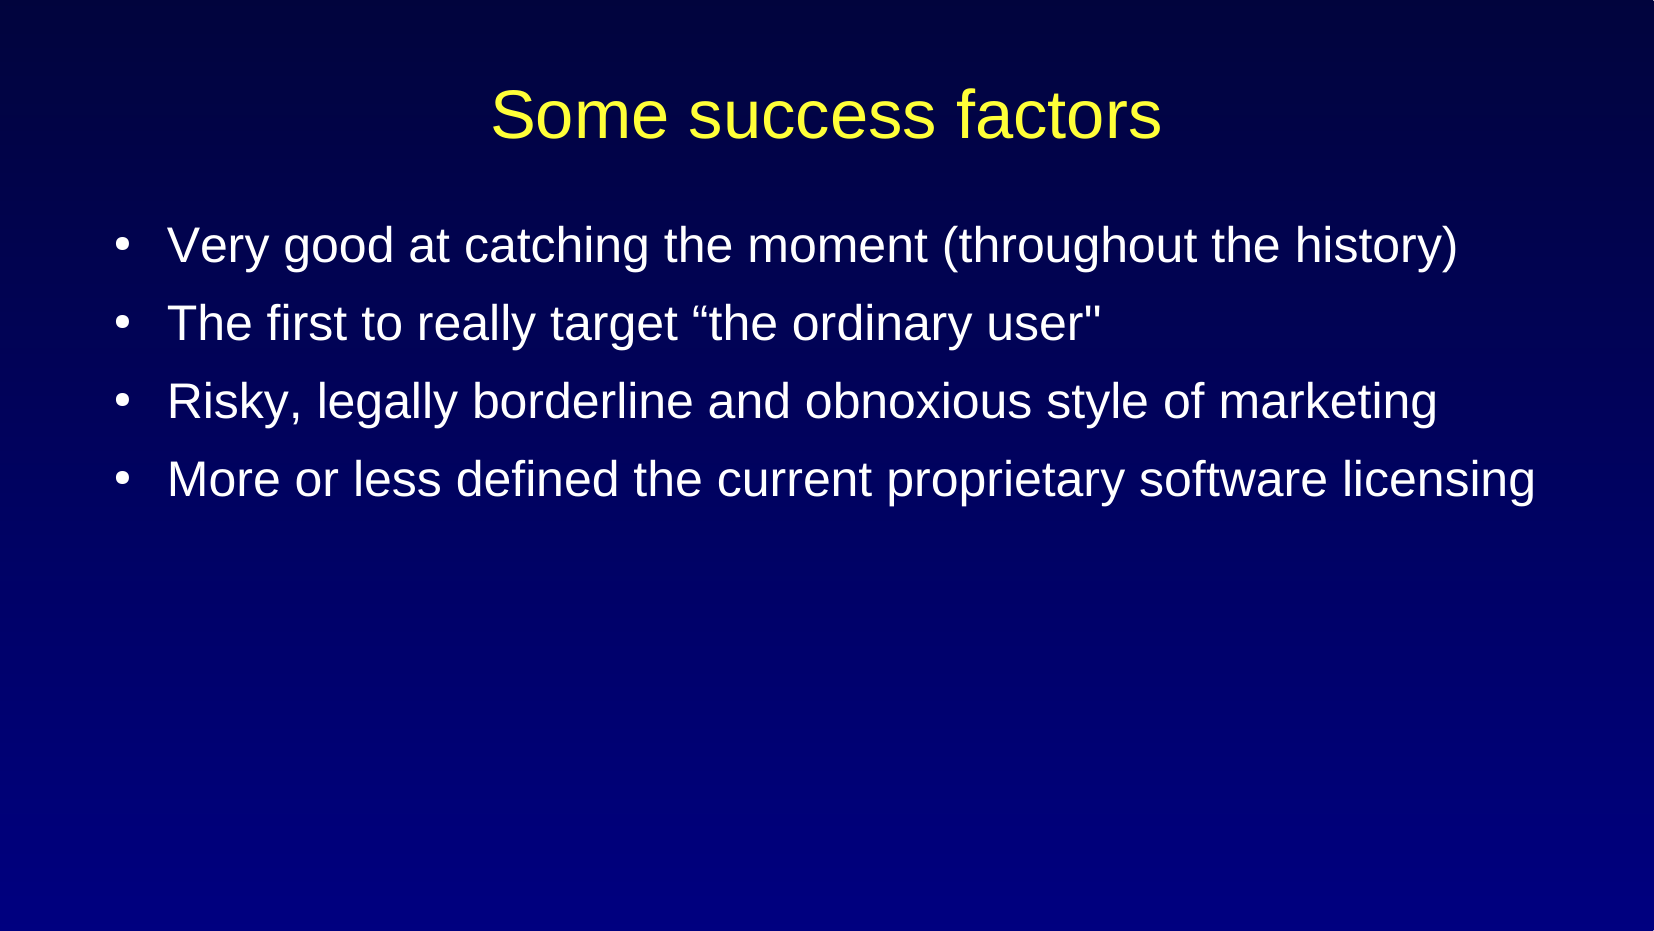

# Some success factors
Very good at catching the moment (throughout the history)
The first to really target “the ordinary user"
Risky, legally borderline and obnoxious style of marketing
More or less defined the current proprietary software licensing